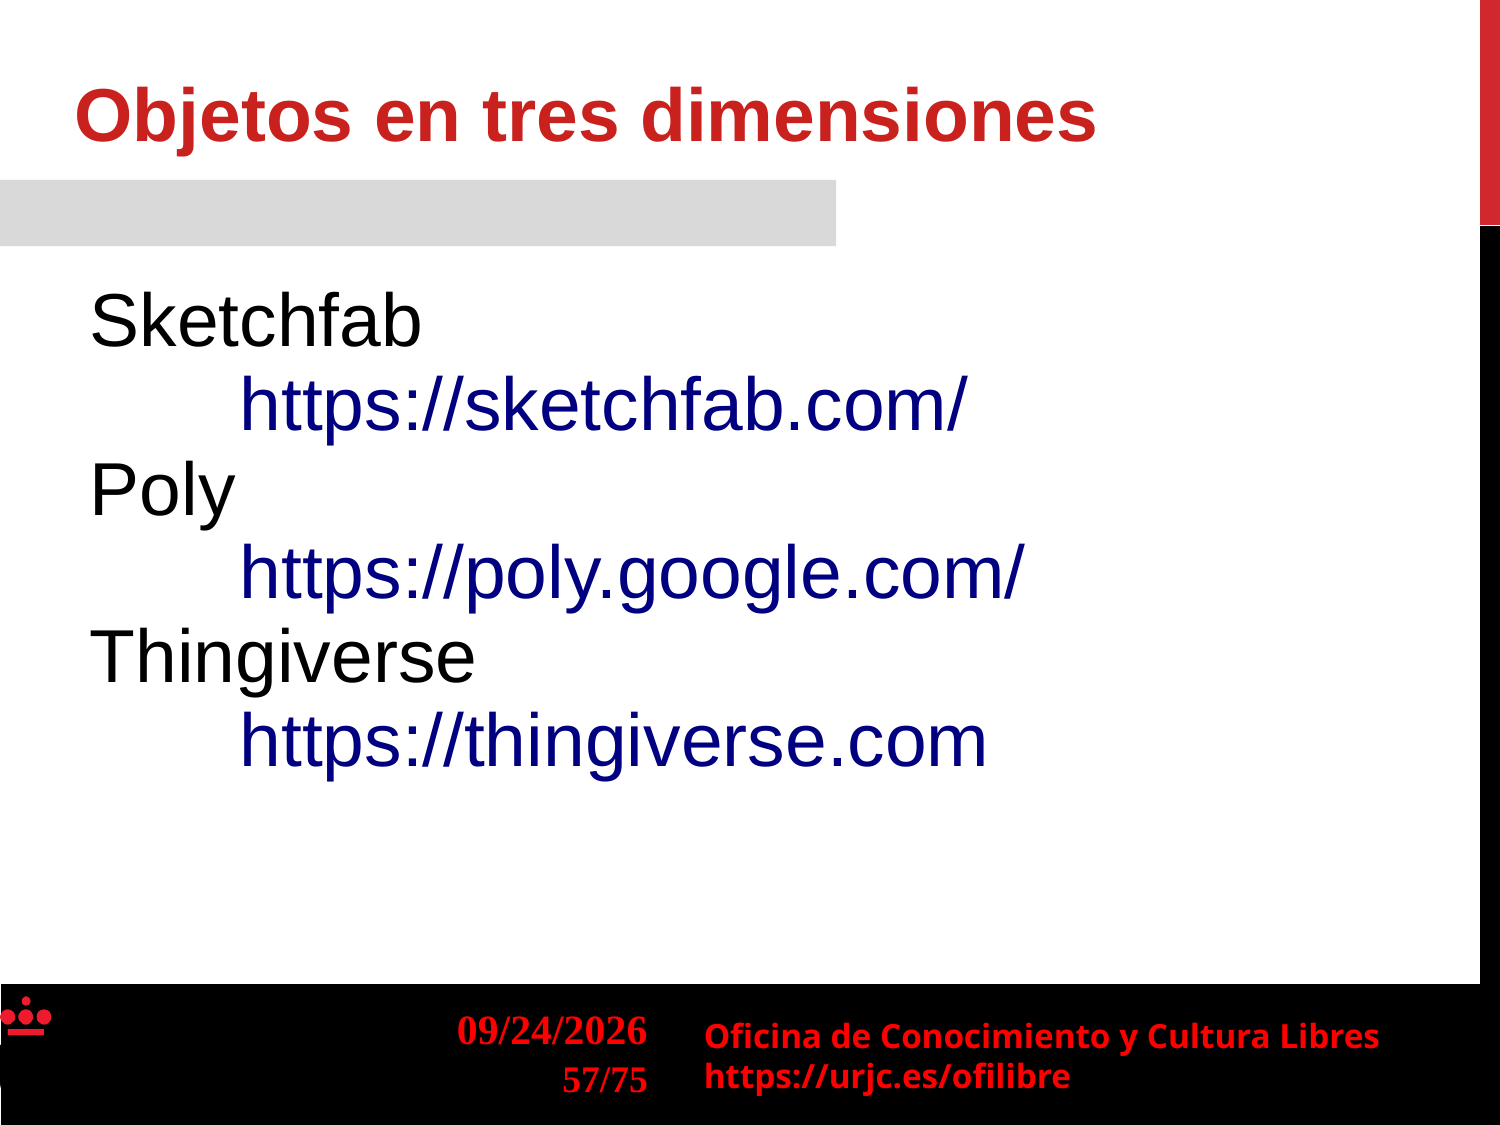

#
Objetos en tres dimensiones
Sketchfab
		https://sketchfab.com/
Poly
		https://poly.google.com/
Thingiverse
		https://thingiverse.com